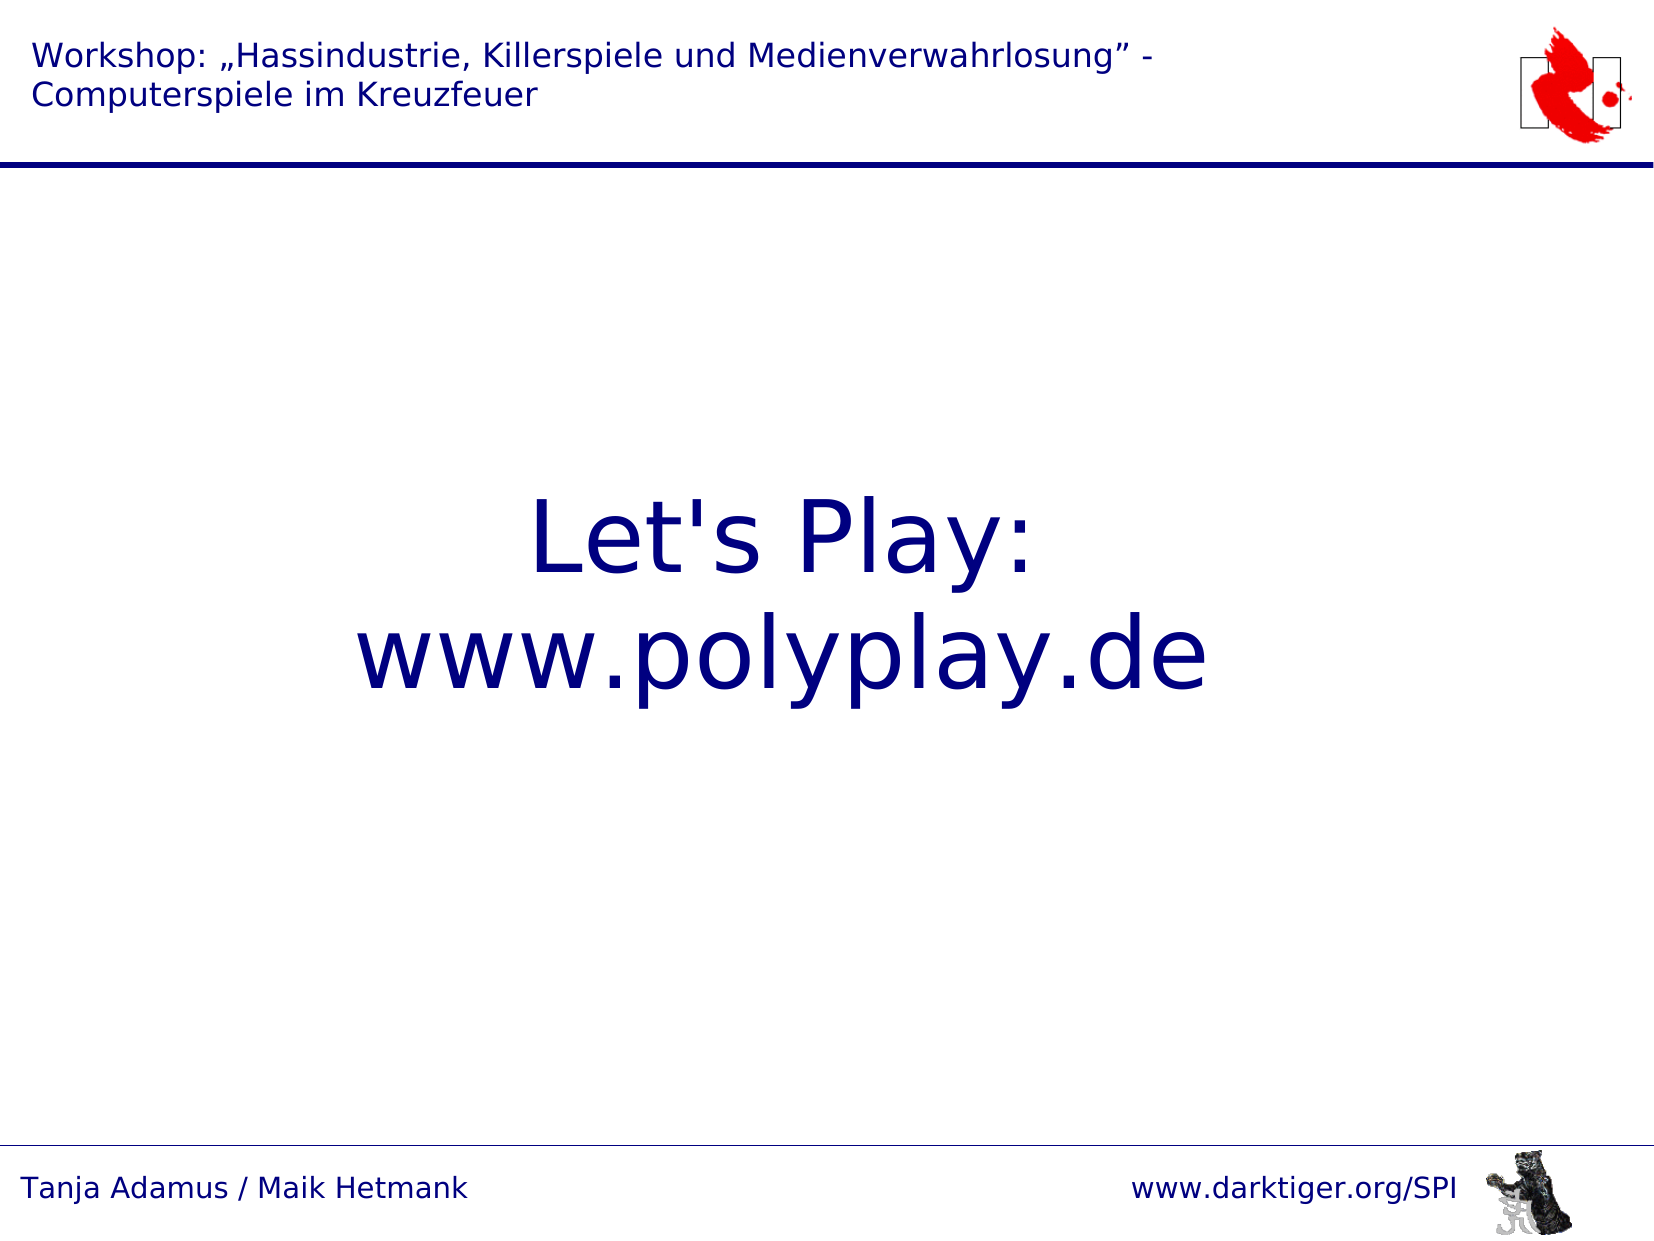

Workshop: „Hassindustrie, Killerspiele und Medienverwahrlosung” - Computerspiele im Kreuzfeuer
Let's Play: www.polyplay.de